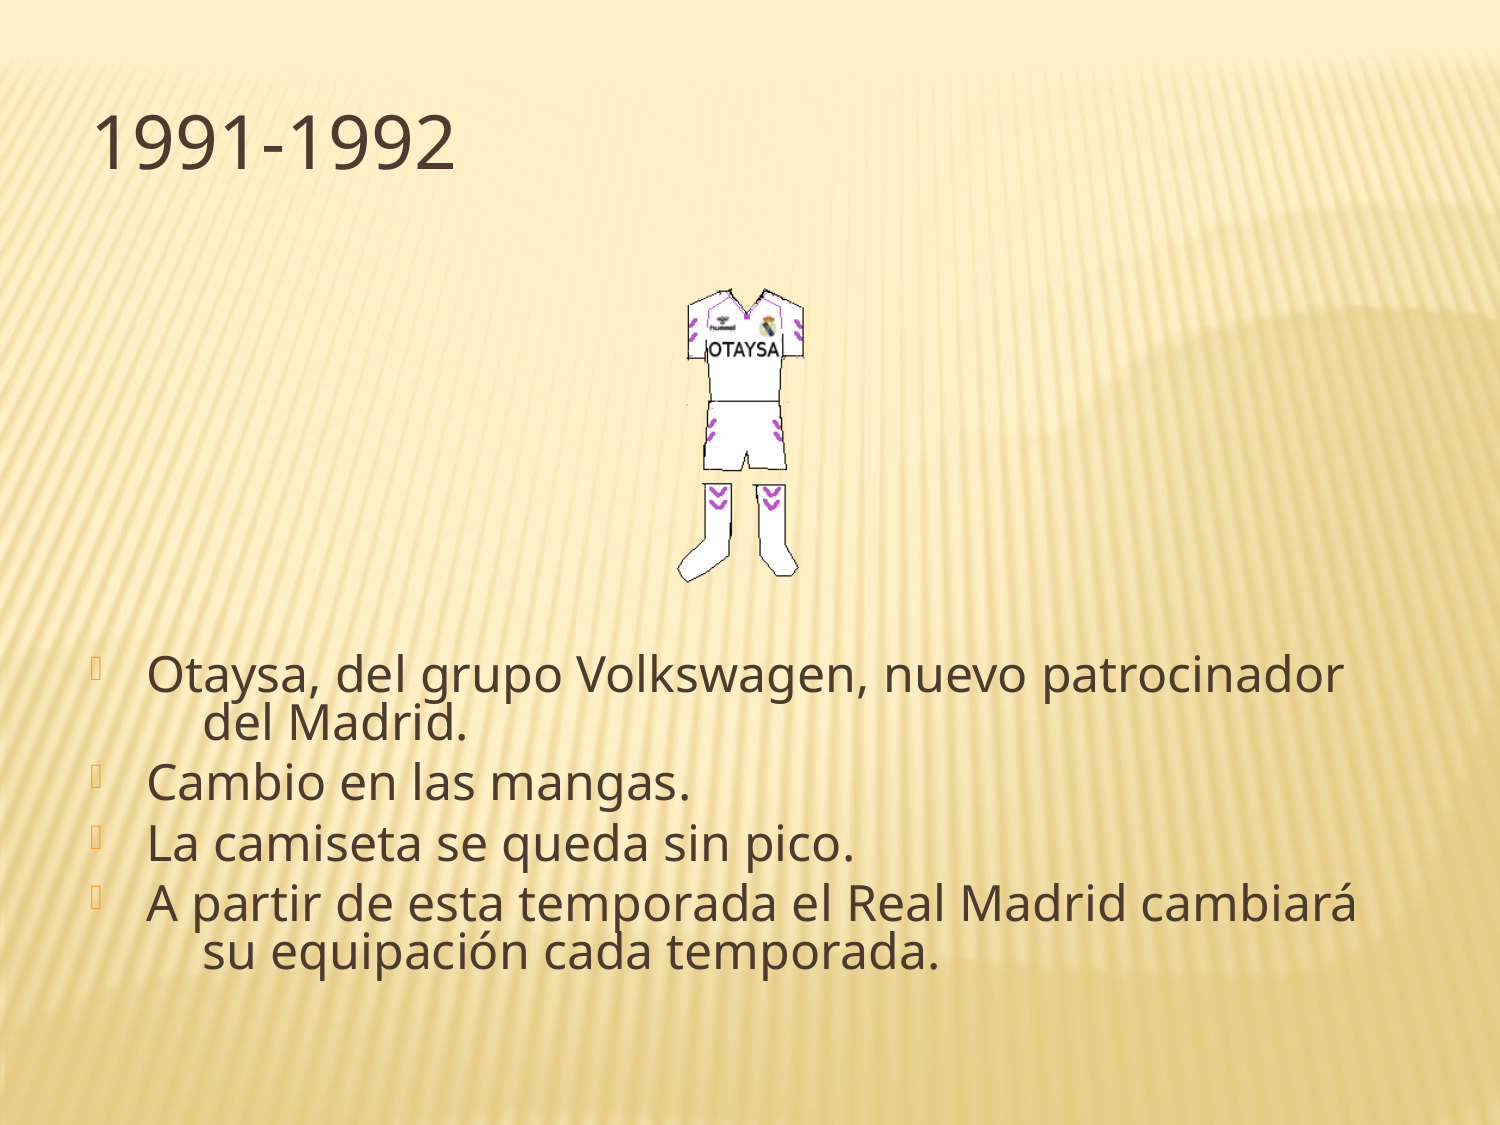

# 1991-1992
Otaysa, del grupo Volkswagen, nuevo patrocinador del Madrid.
Cambio en las mangas.
La camiseta se queda sin pico.
A partir de esta temporada el Real Madrid cambiará su equipación cada temporada.